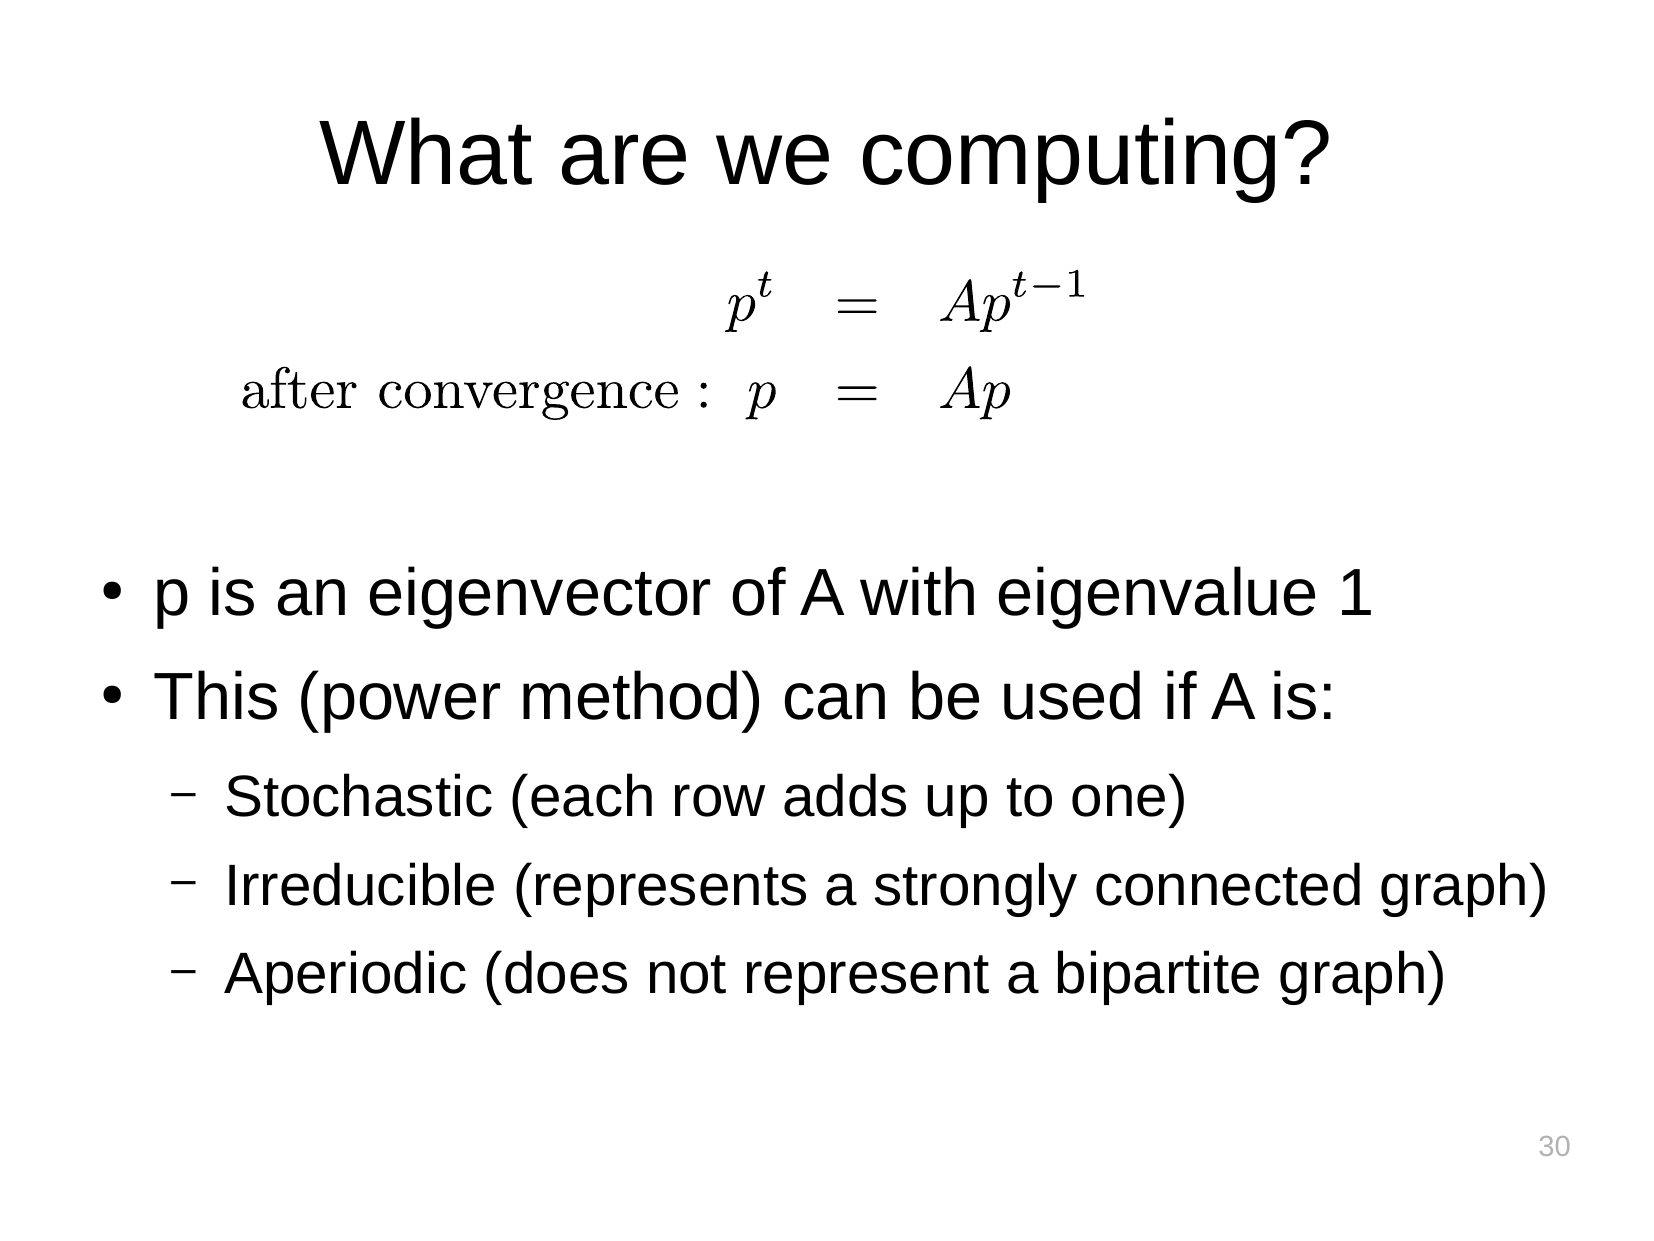

# What are we computing?
p is an eigenvector of A with eigenvalue 1
This (power method) can be used if A is:
Stochastic (each row adds up to one)
Irreducible (represents a strongly connected graph)
Aperiodic (does not represent a bipartite graph)
30